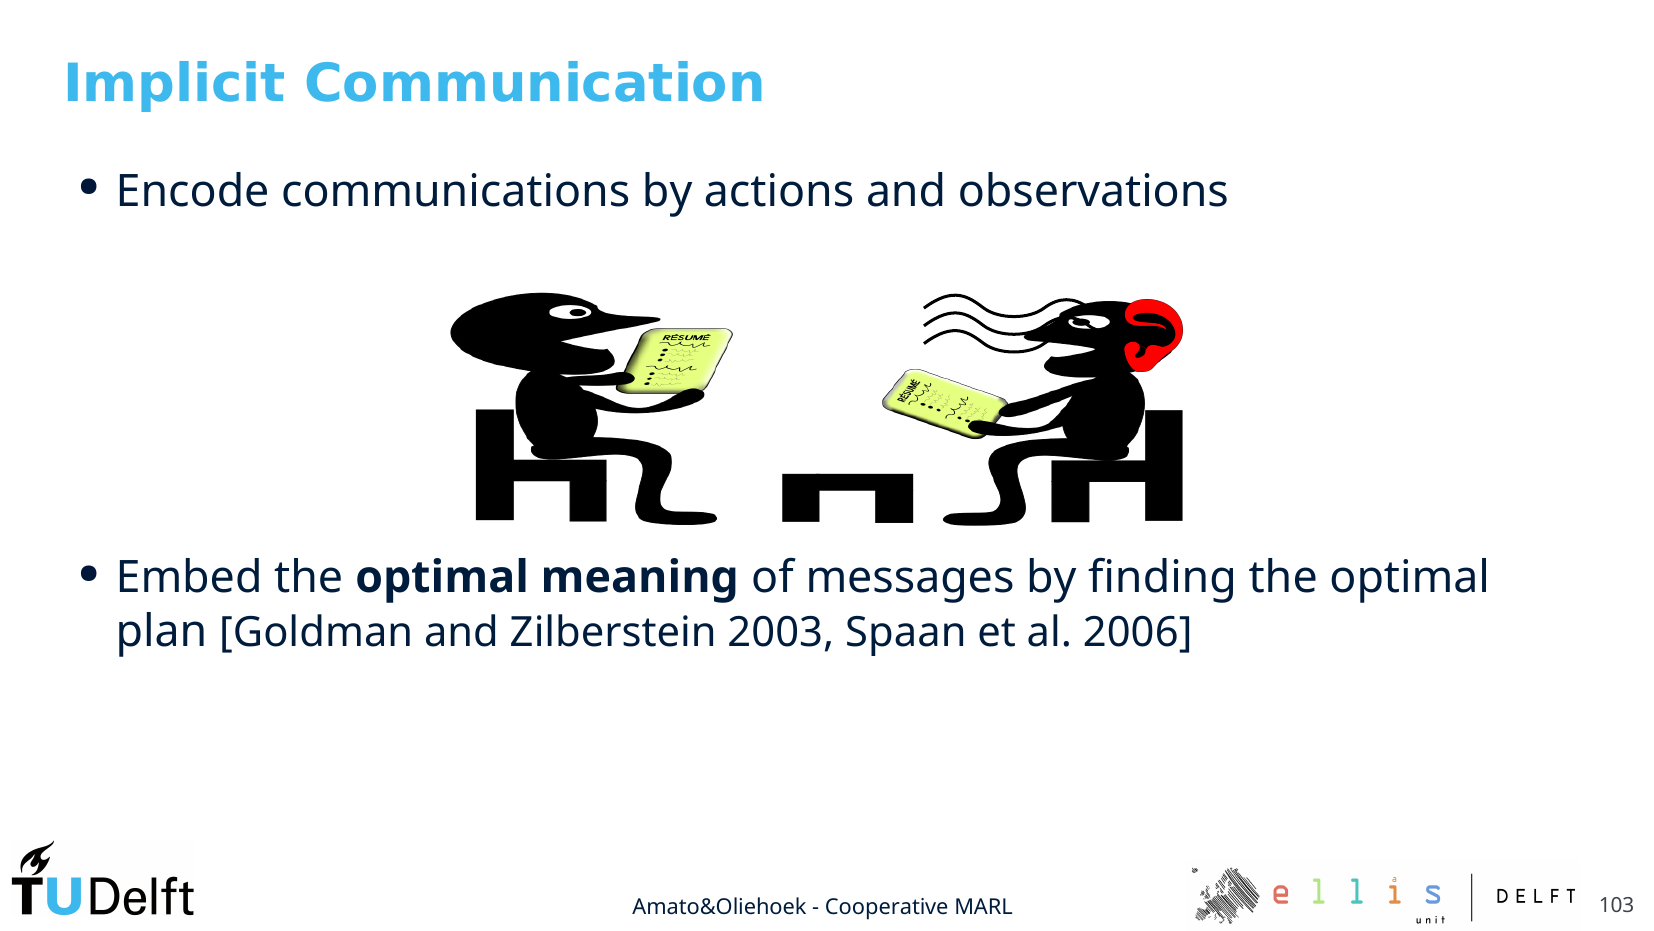

# Implicit Communication
Encode communications by actions and observations
Embed the optimal meaning of messages by finding the optimal plan [Goldman and Zilberstein 2003, Spaan et al. 2006]
Amato&Oliehoek - Cooperative MARL